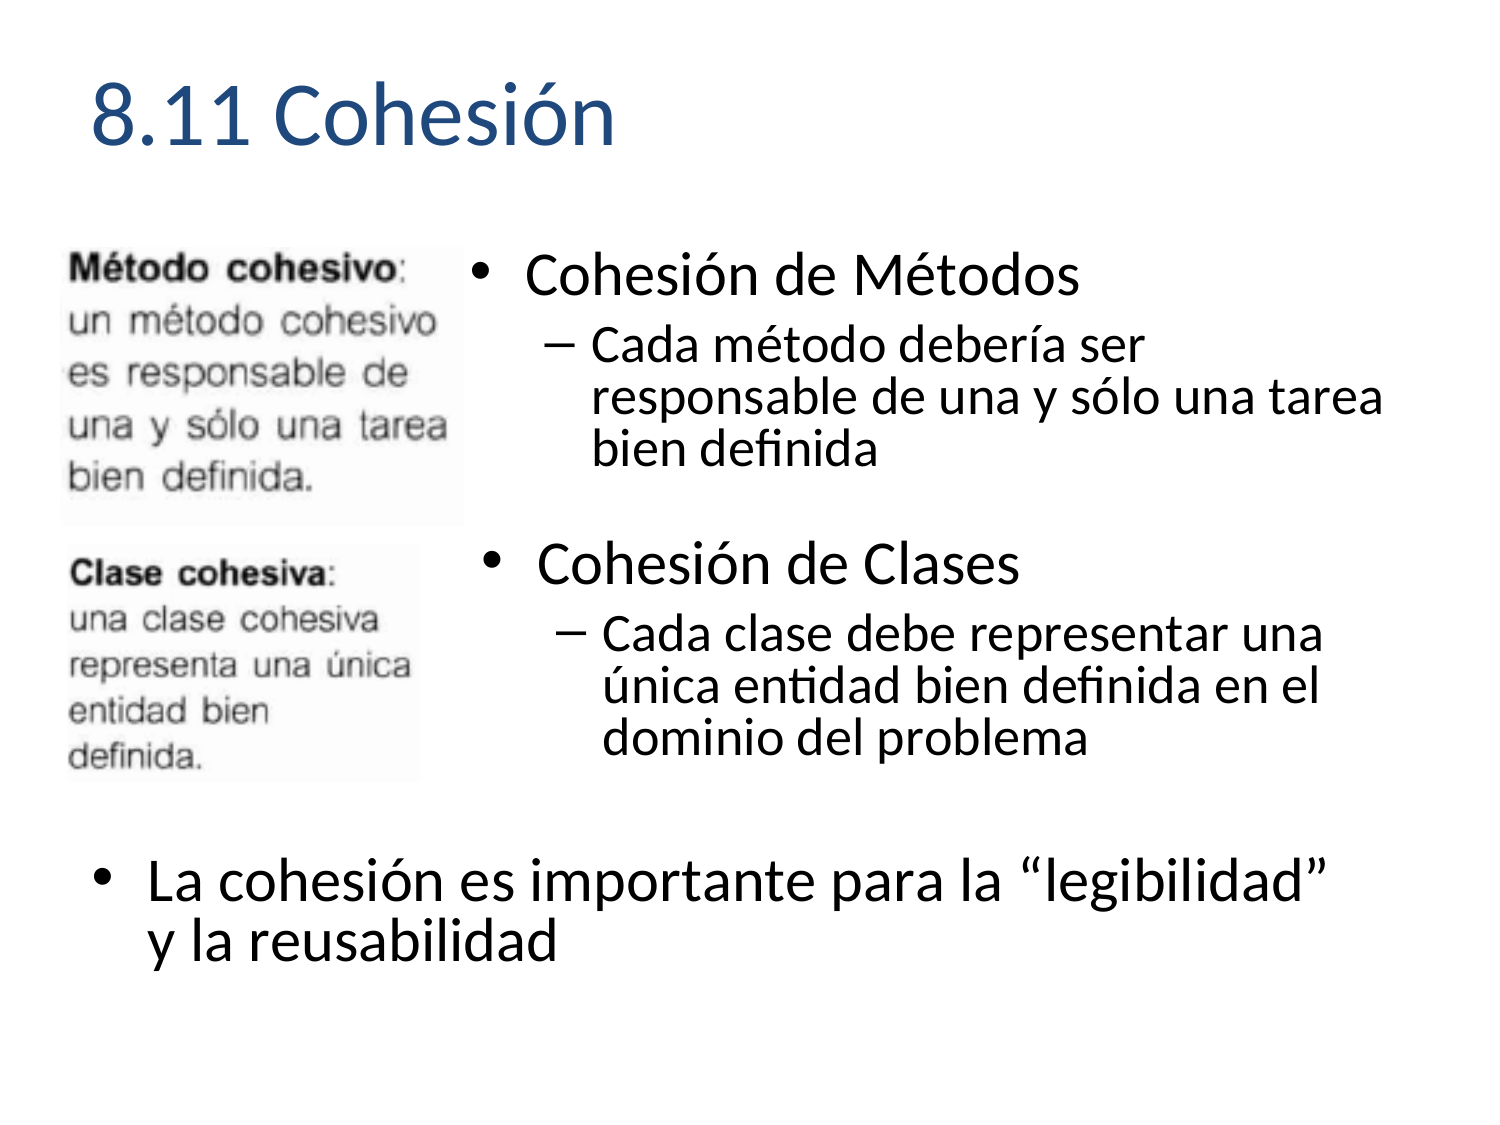

# 8.11 Cohesión
Cohesión de Métodos
Cada método debería ser responsable de una y sólo una tarea bien definida
Cohesión de Clases
Cada clase debe representar una única entidad bien definida en el dominio del problema
La cohesión es importante para la “legibilidad” y la reusabilidad